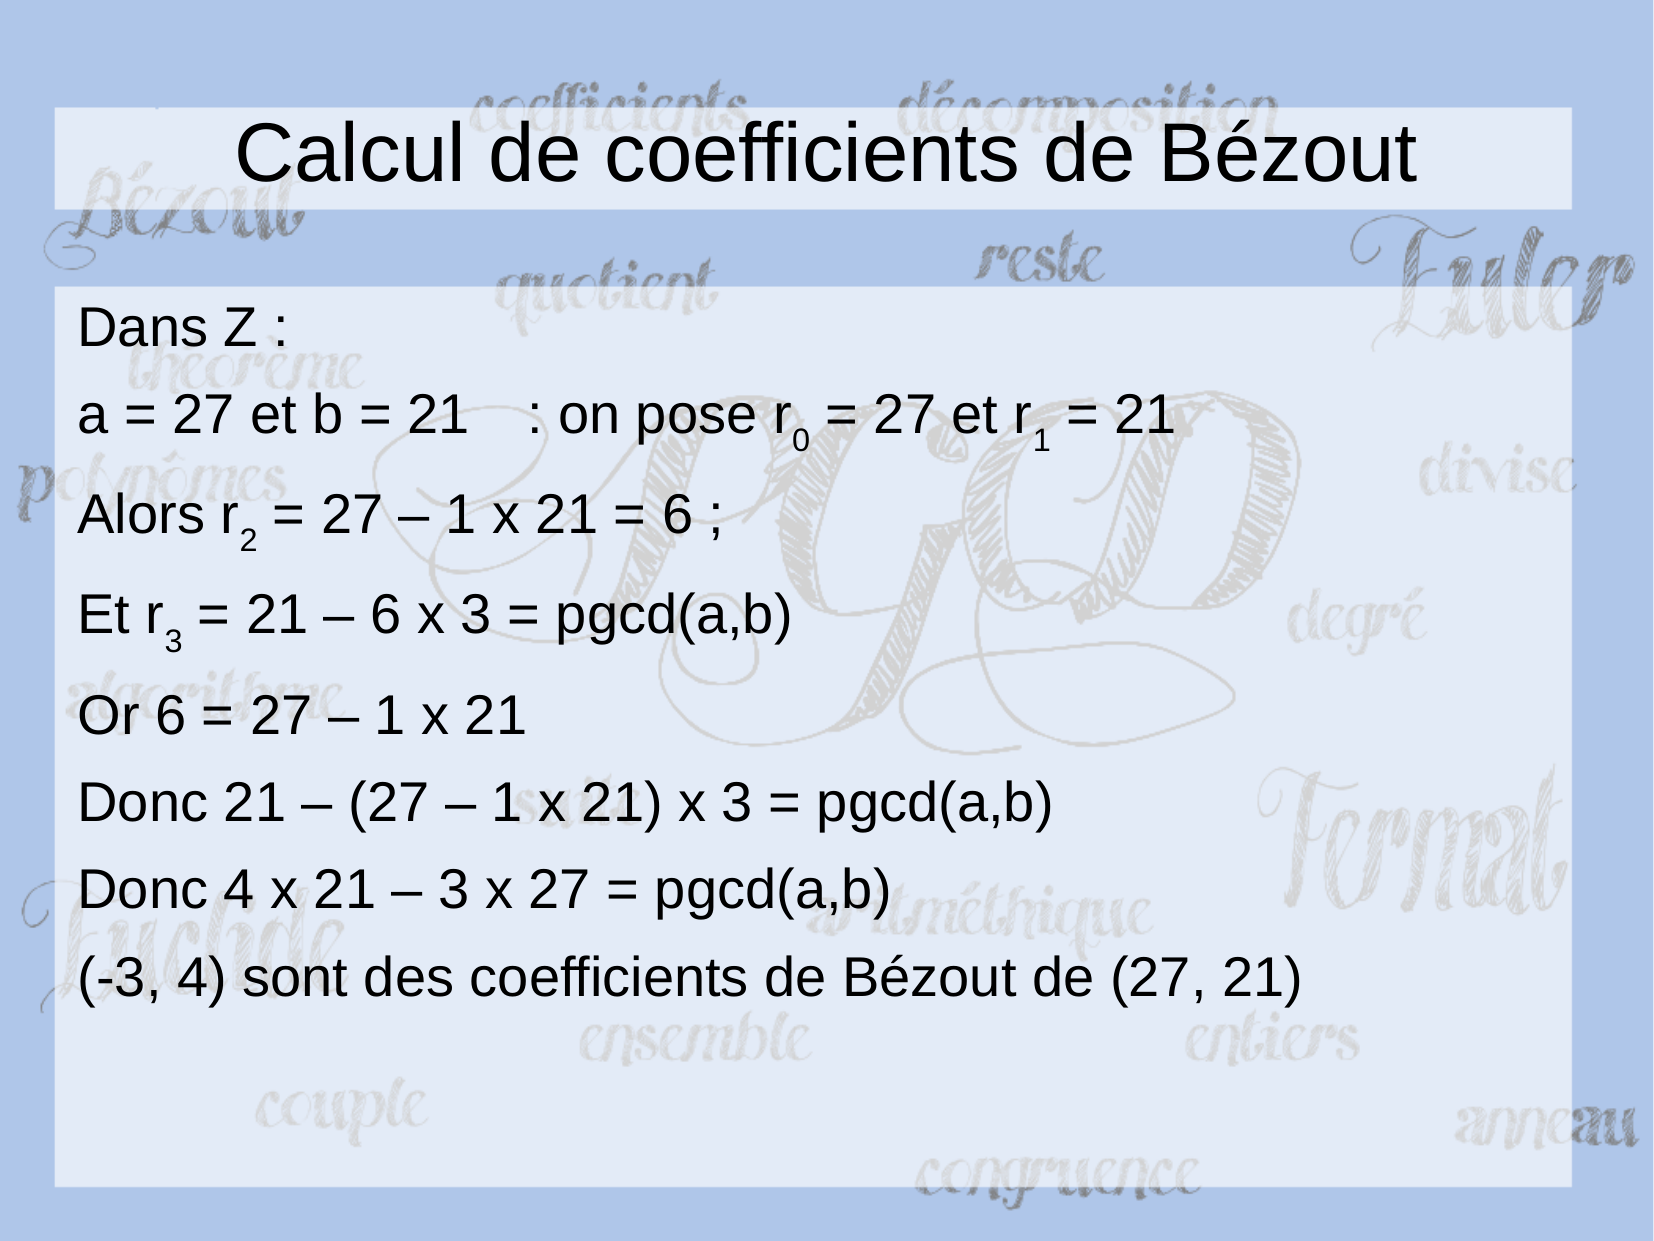

# Calcul de coefficients de Bézout
Dans Z :
a = 27 et b = 21	 : on pose r0 = 27 et r1 = 21
Alors r2 = 27 – 1 x 21 = 6 ;
Et r3 = 21 – 6 x 3 = pgcd(a,b)
Or 6 = 27 – 1 x 21
Donc 21 – (27 – 1 x 21) x 3 = pgcd(a,b)
Donc 4 x 21 – 3 x 27 = pgcd(a,b)
(-3, 4) sont des coefficients de Bézout de (27, 21)